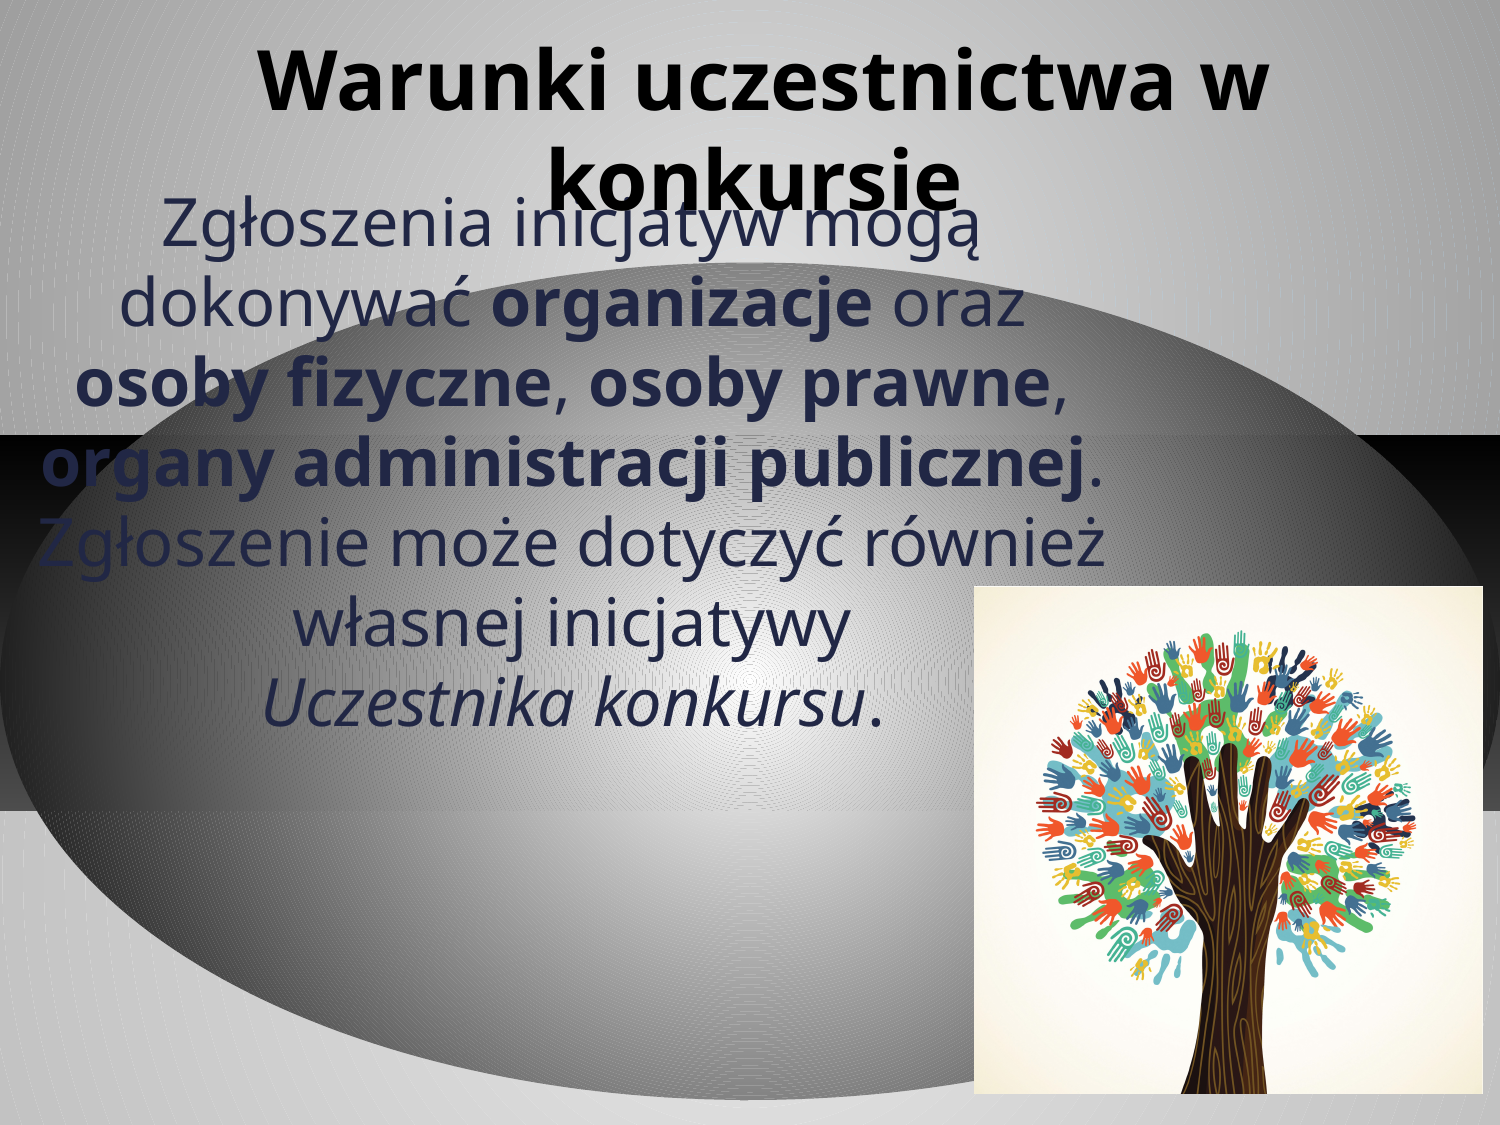

Warunki uczestnictwa w konkursie
# Zgłoszenia inicjatyw mogą dokonywać organizacje oraz osoby fizyczne, osoby prawne, organy administracji publicznej. Zgłoszenie może dotyczyć również własnej inicjatywy Uczestnika konkursu.